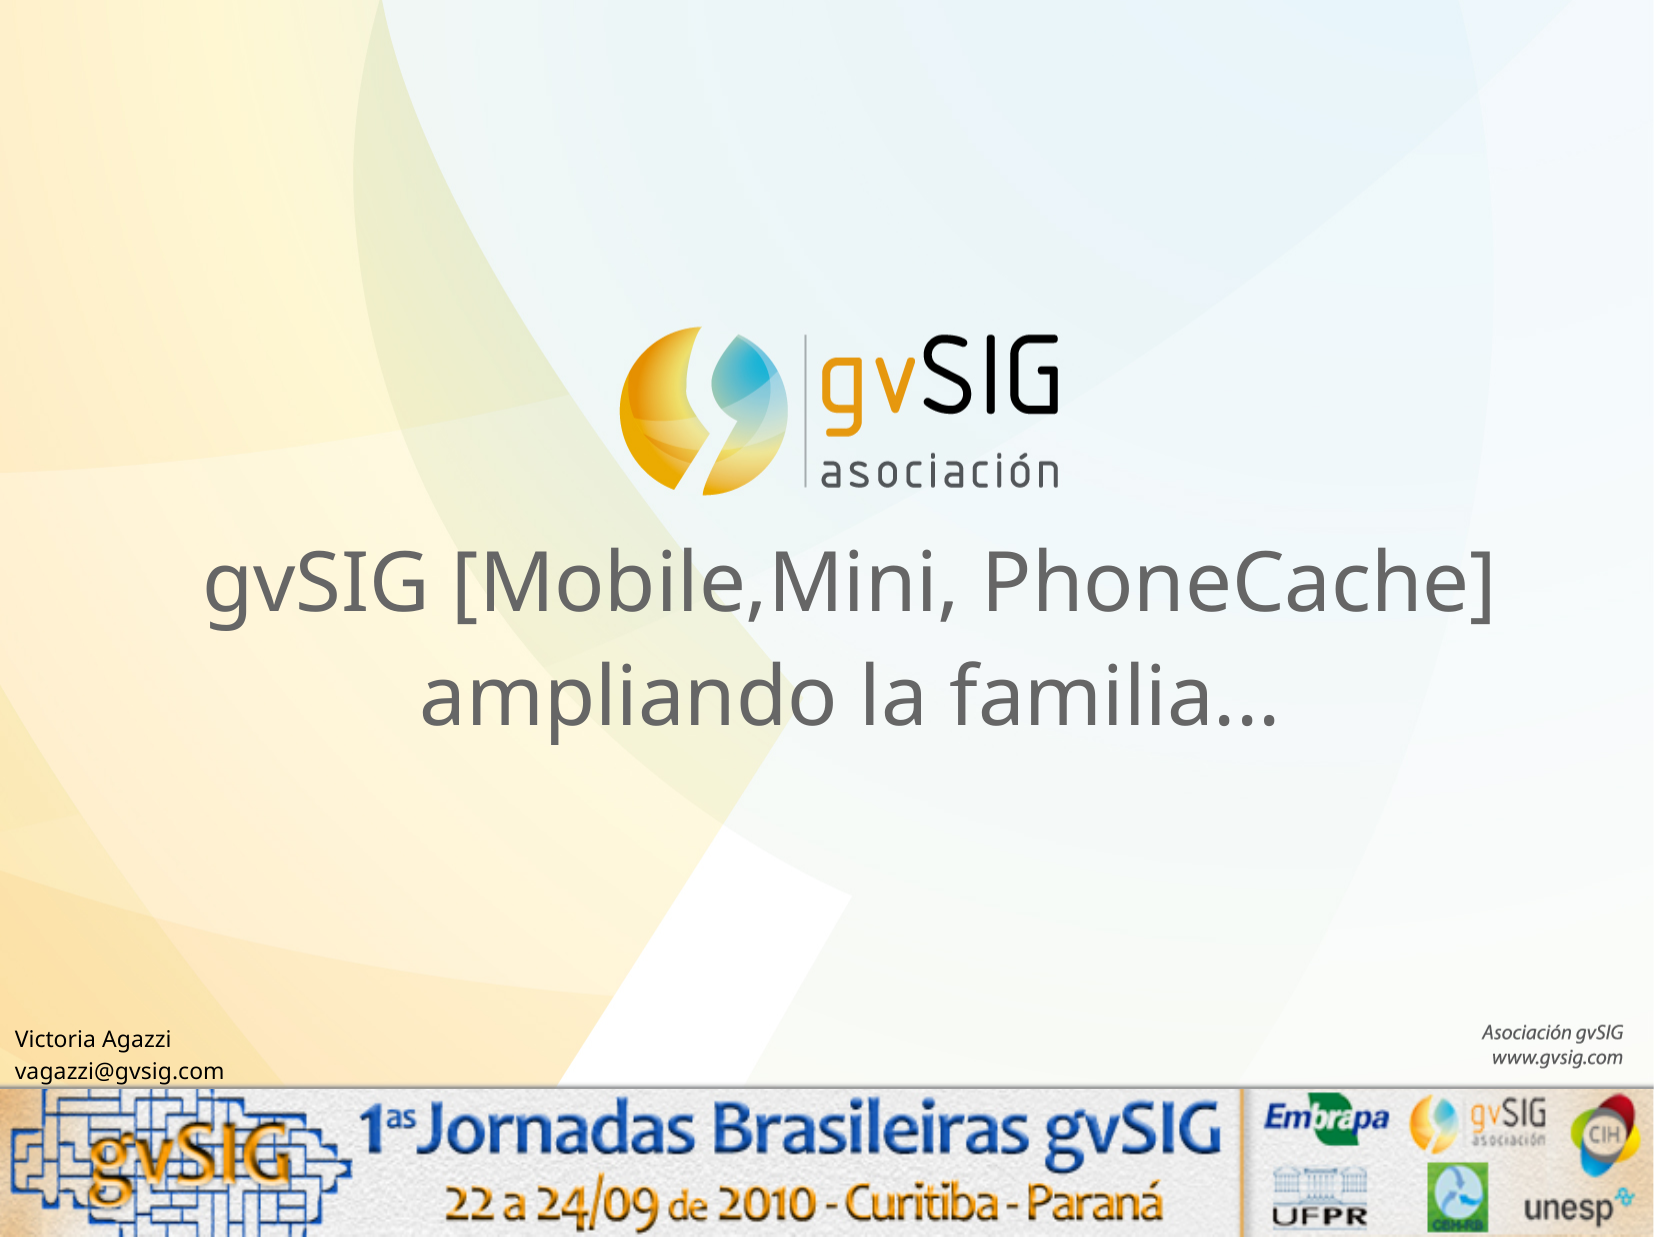

# gvSIG [Mobile,Mini, PhoneCache] ampliando la familia...
Victoria Agazzi
vagazzi@gvsig.com
Espacio para logotipos